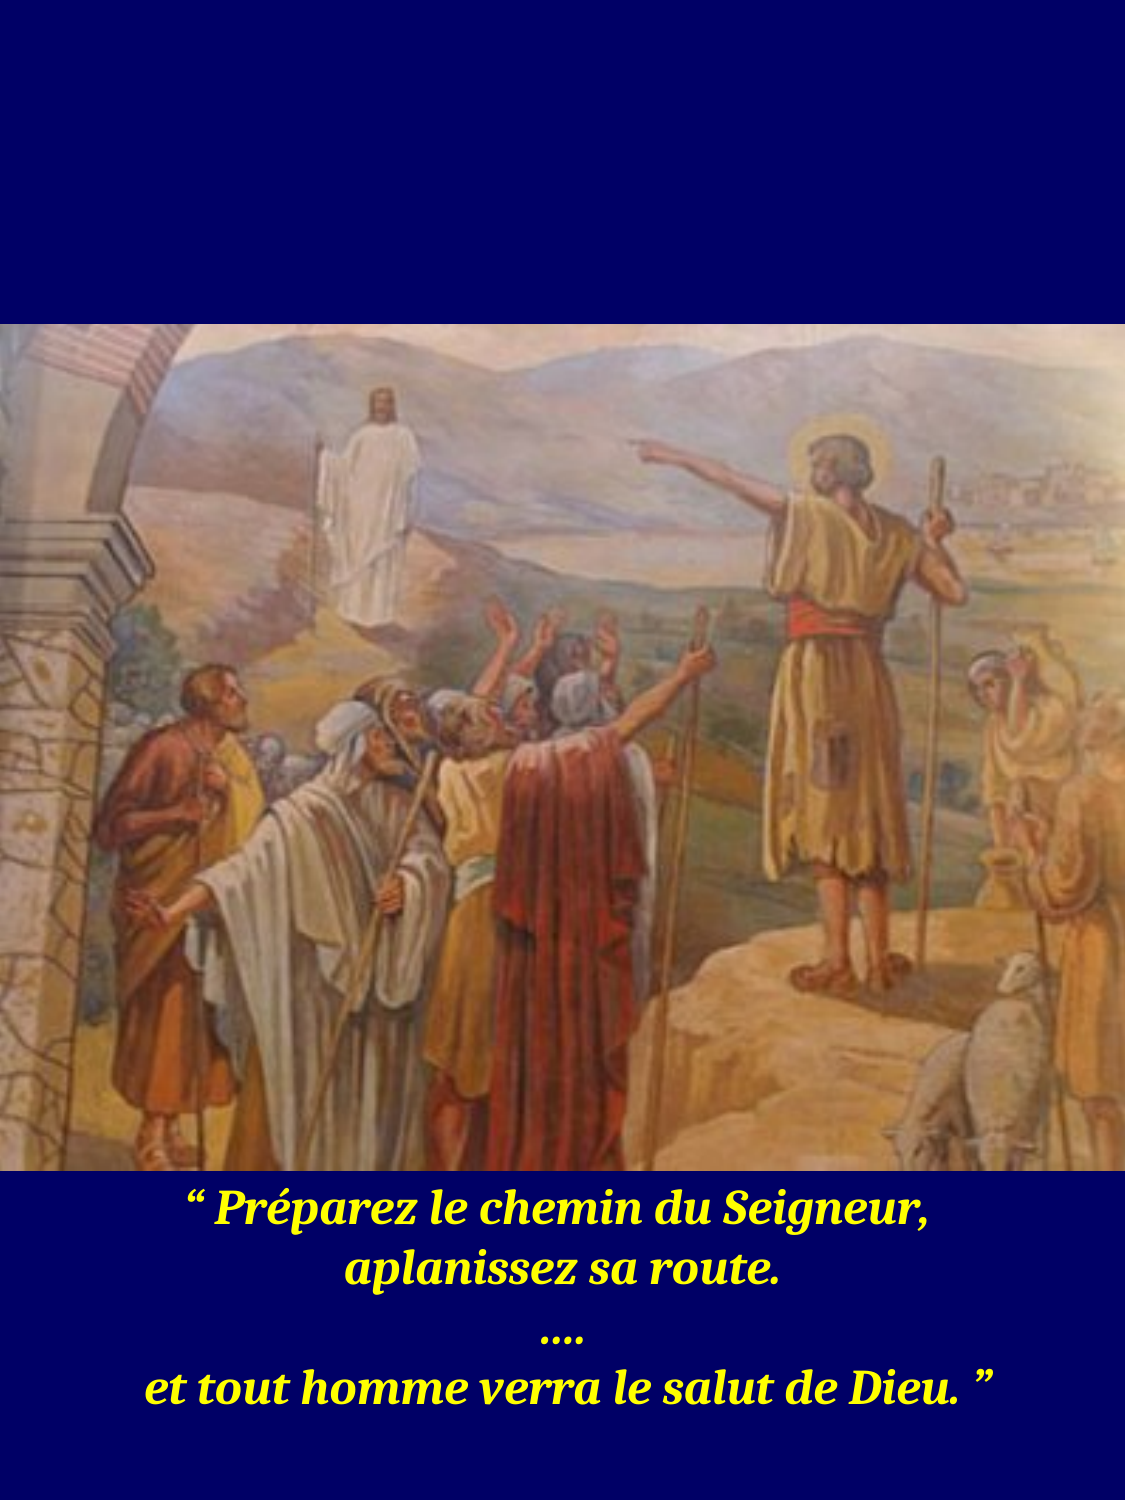

“ Préparez le chemin du Seigneur,
aplanissez sa route.
….
 et tout homme verra le salut de Dieu. ”